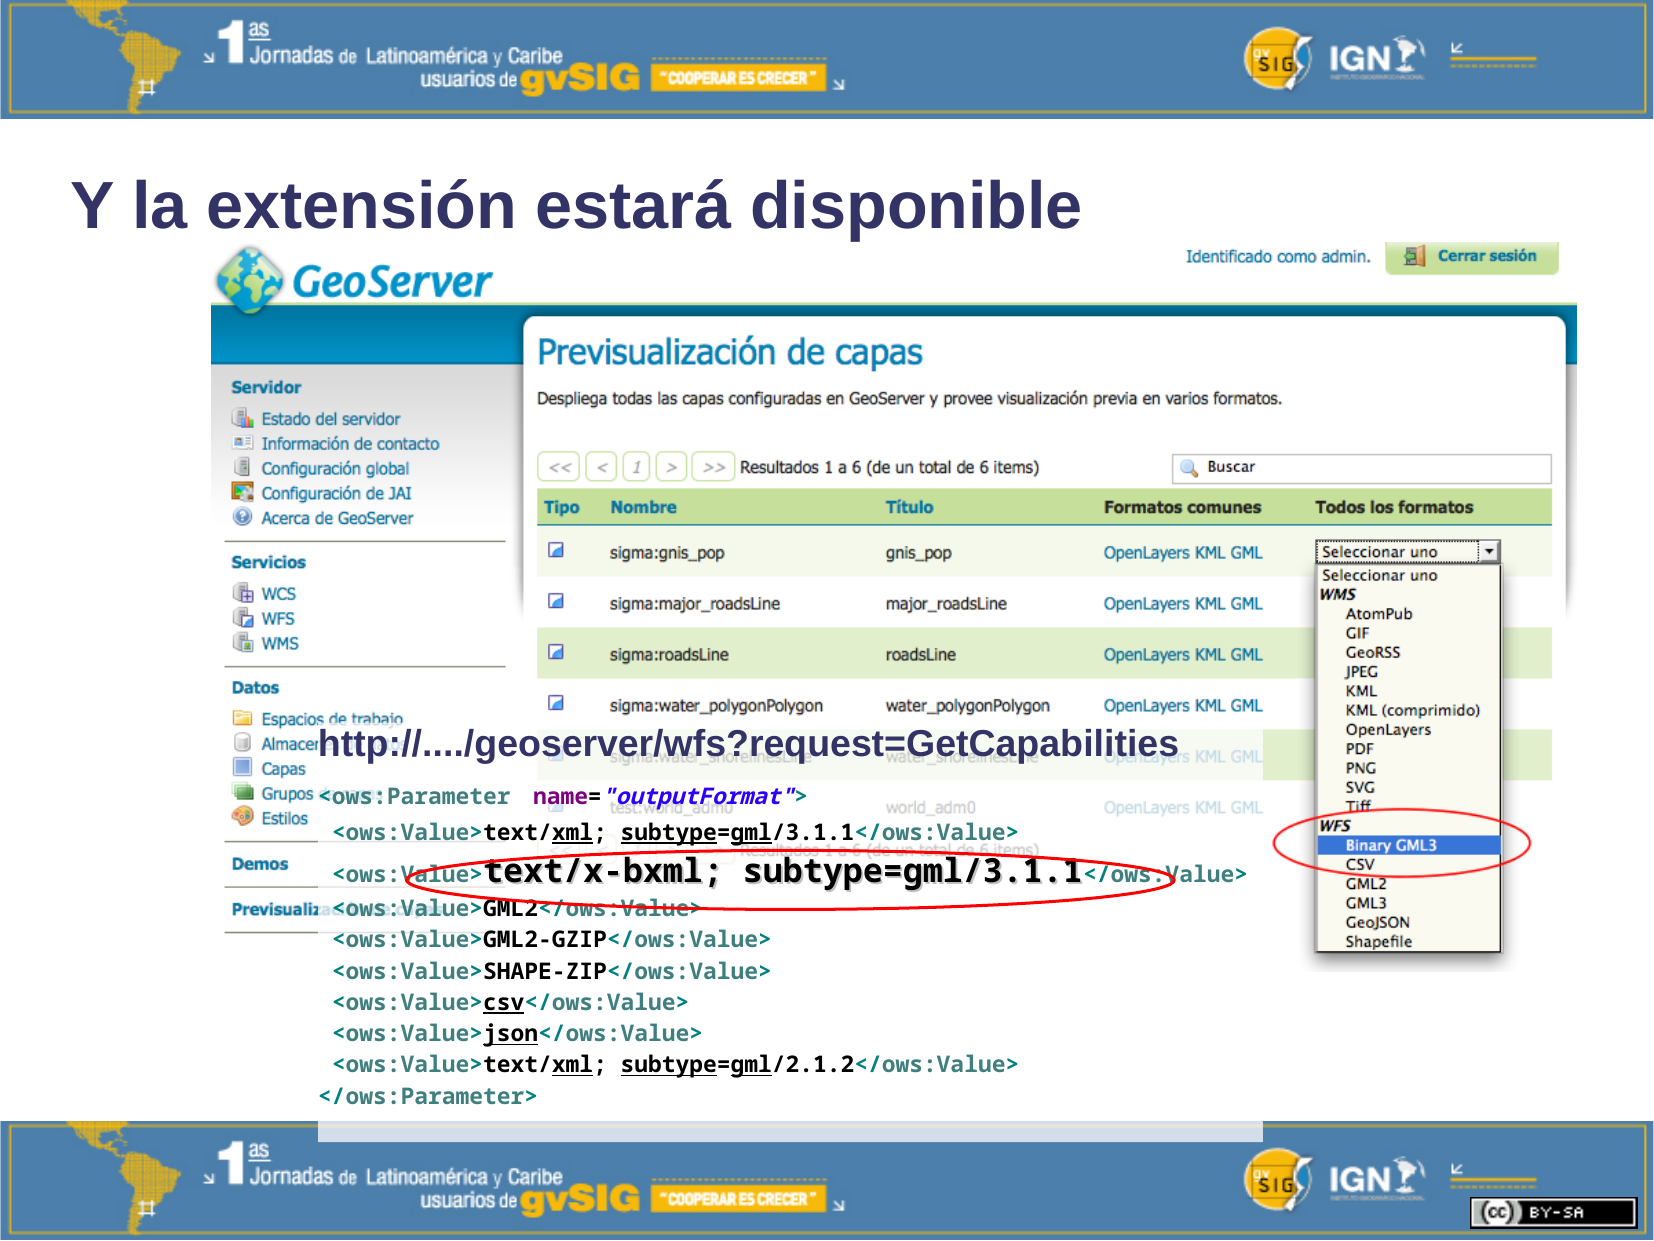

Y la extensión estará disponible
http://..../geoserver/wfs?request=GetCapabilities
<ows:Parameter name="outputFormat">
 <ows:Value>text/xml; subtype=gml/3.1.1</ows:Value>
 <ows:Value>text/x-bxml; subtype=gml/3.1.1</ows:Value>
 <ows:Value>GML2</ows:Value>
 <ows:Value>GML2-GZIP</ows:Value>
 <ows:Value>SHAPE-ZIP</ows:Value>
 <ows:Value>csv</ows:Value>
 <ows:Value>json</ows:Value>
 <ows:Value>text/xml; subtype=gml/2.1.2</ows:Value>
</ows:Parameter>